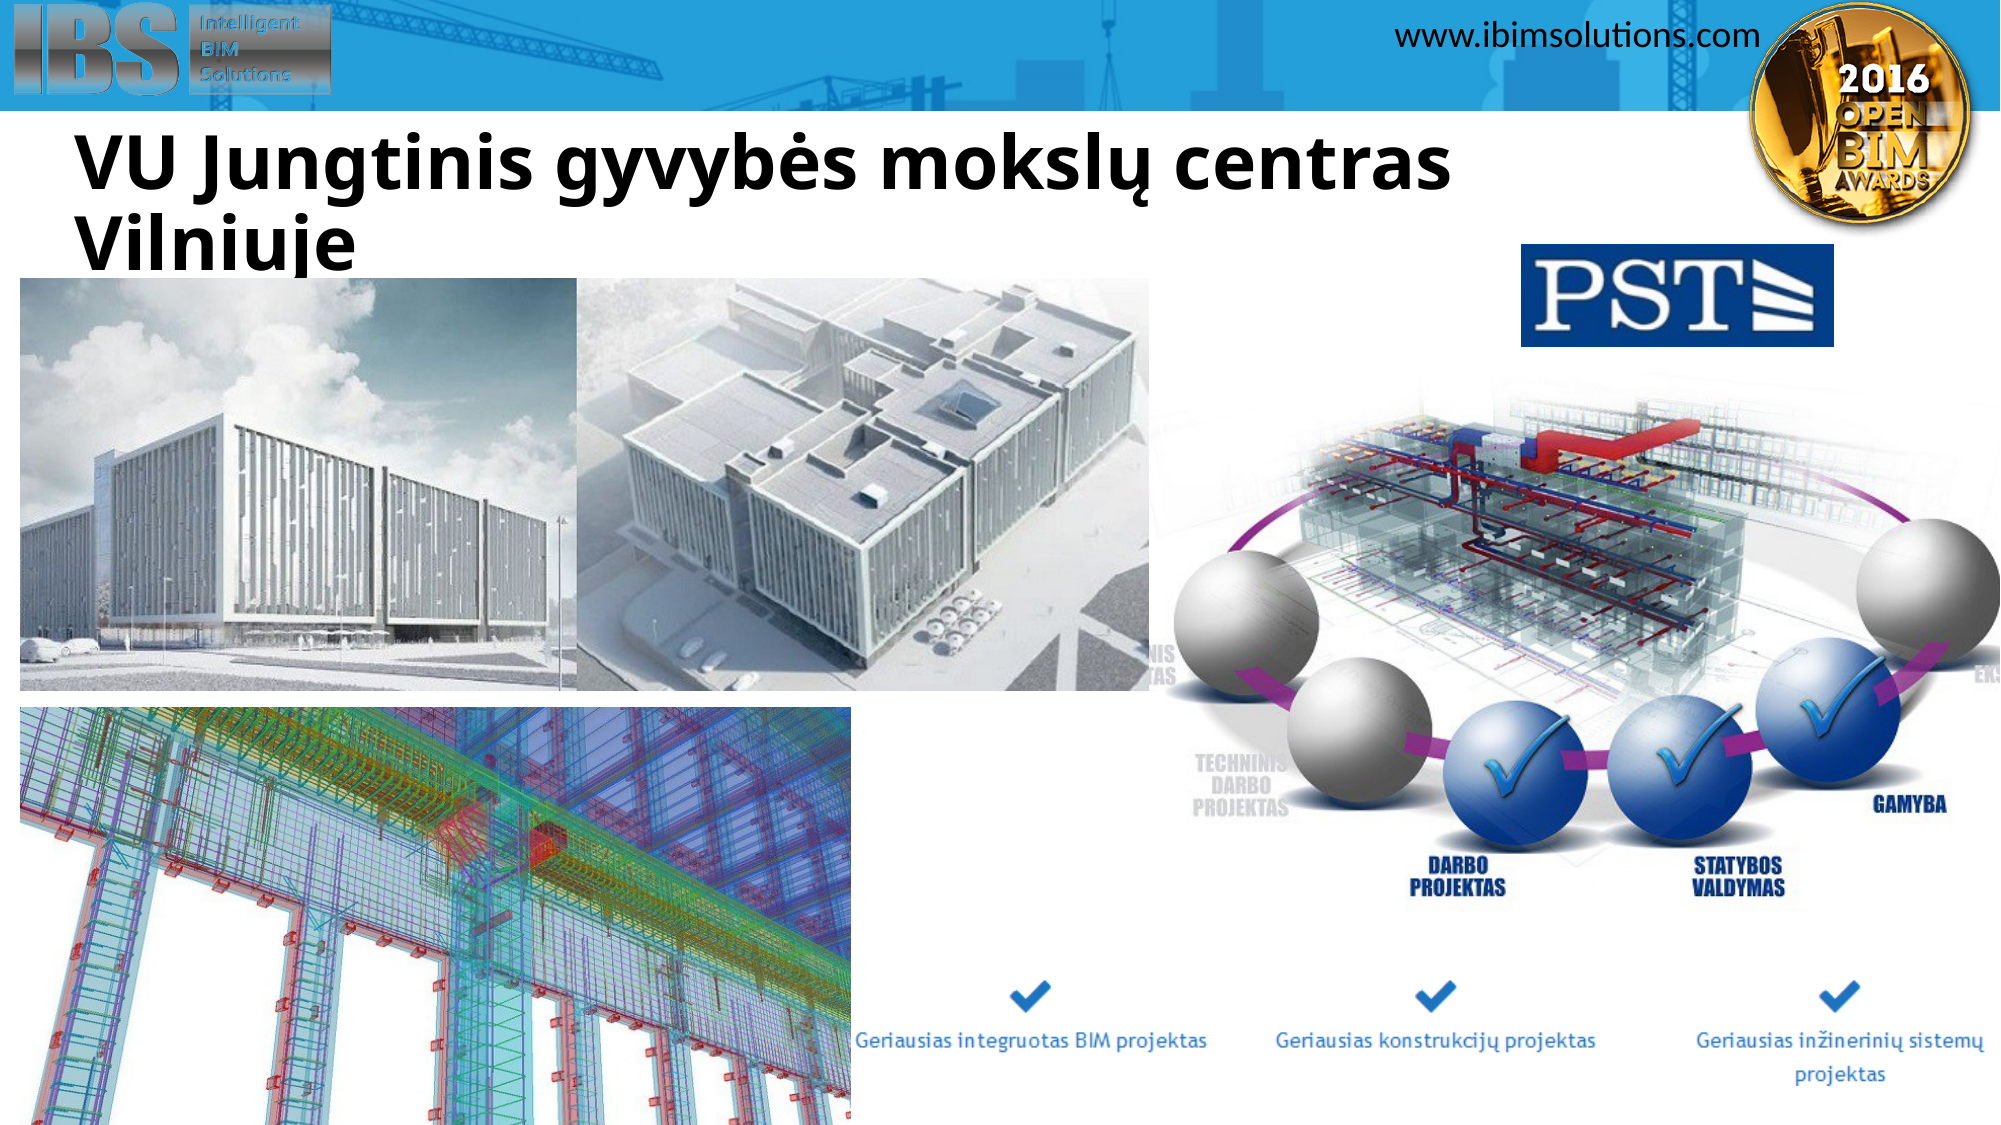

www.ibimsolutions.com
# VU Jungtinis gyvybės mokslų centras Vilniuje